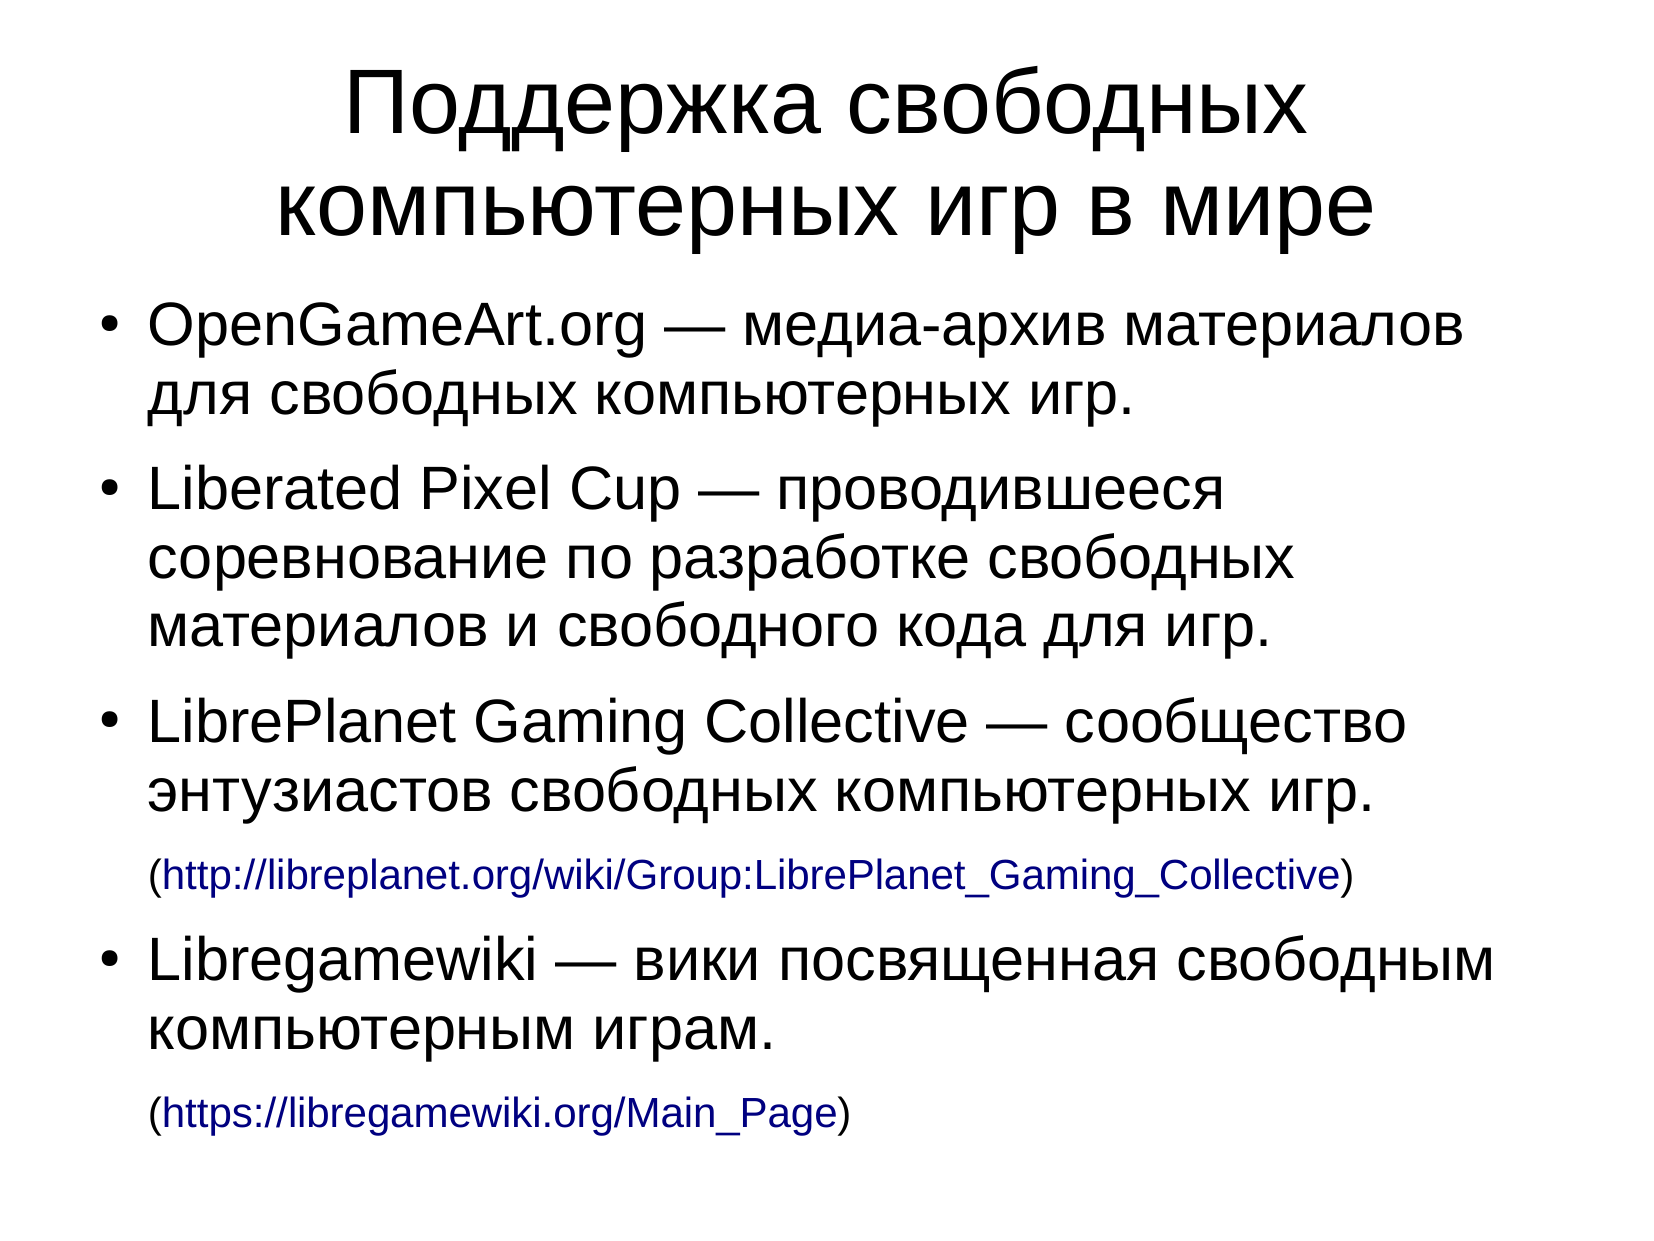

# Поддержка свободных компьютерных игр в мире
OpenGameArt.org — медиа-архив материалов для свободных компьютерных игр.
Liberated Pixel Cup — проводившееся соревнование по разработке свободных материалов и свободного кода для игр.
LibrePlanet Gaming Collective — сообщество энтузиастов свободных компьютерных игр.
(http://libreplanet.org/wiki/Group:LibrePlanet_Gaming_Collective)
Libregamewiki — вики посвященная свободным компьютерным играм.
(https://libregamewiki.org/Main_Page)